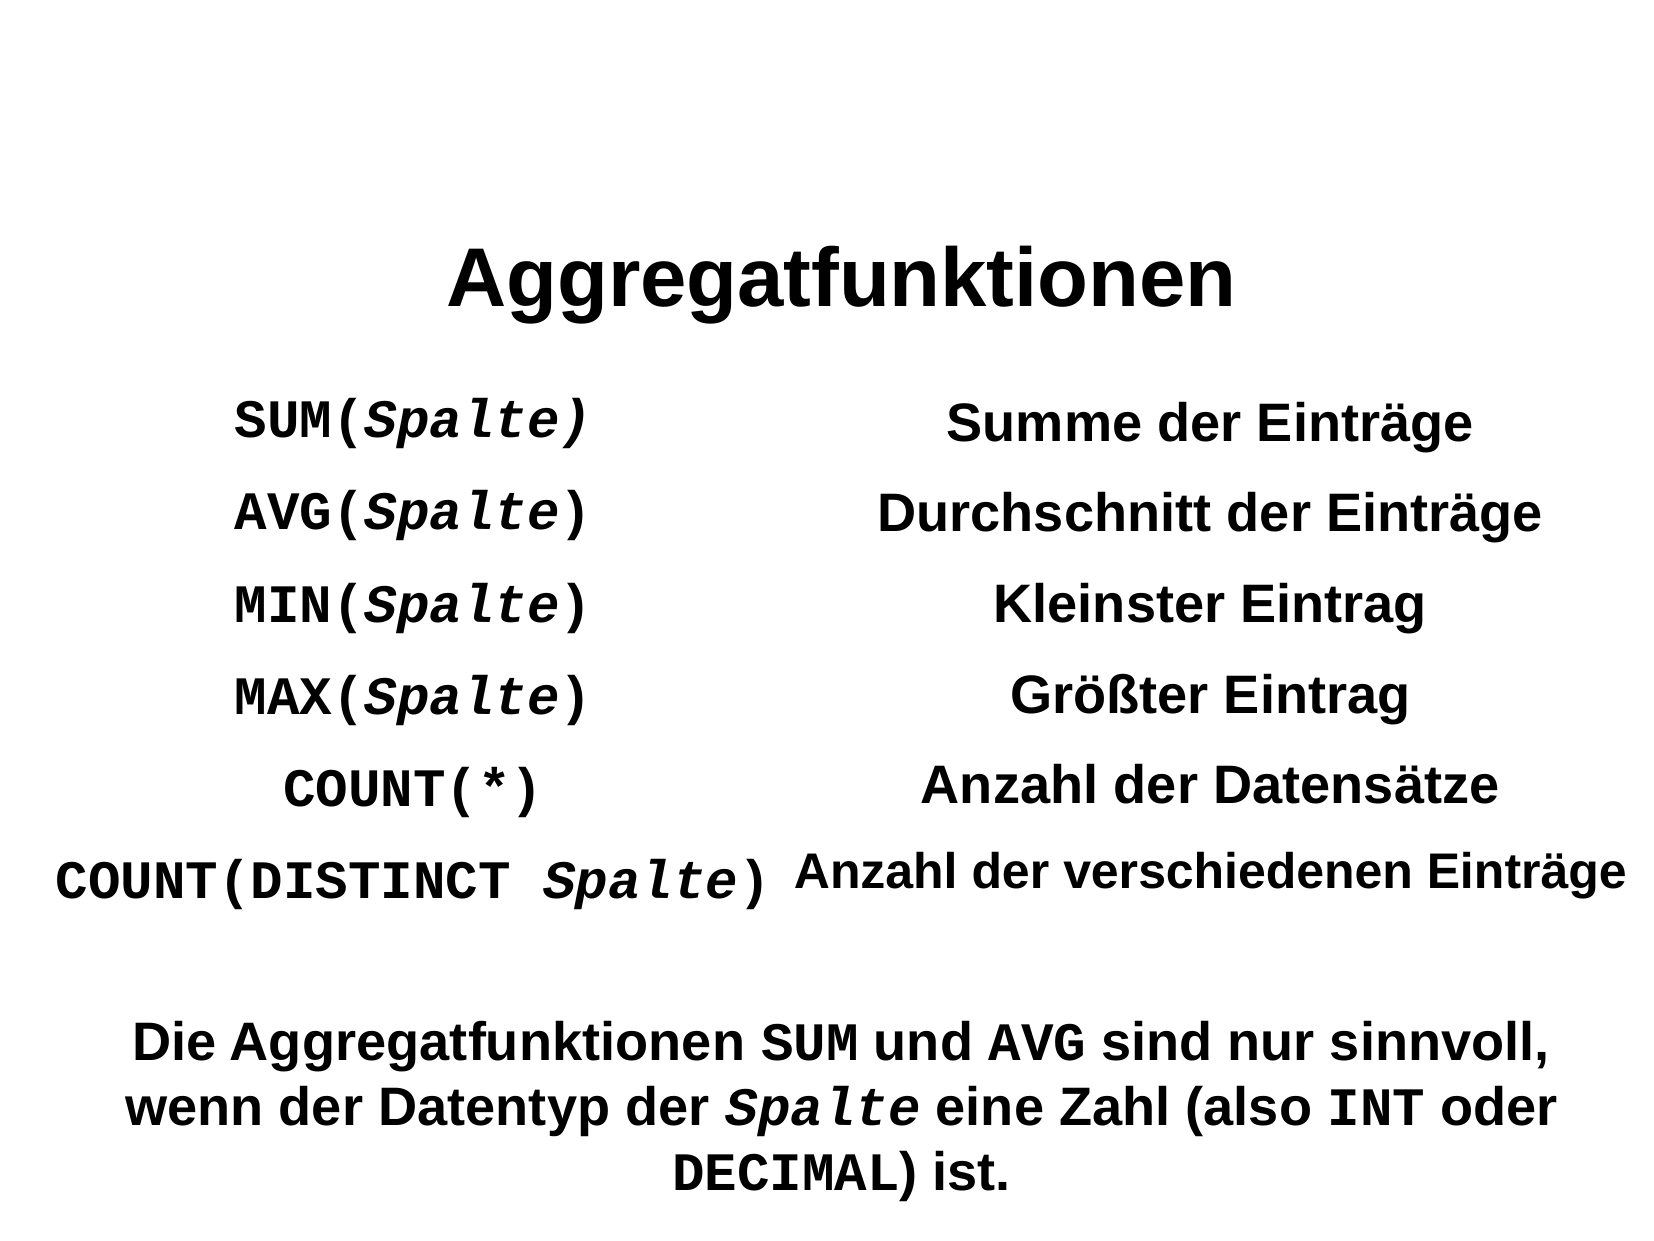

Aggregatfunktionen
SUM(Spalte)
AVG(Spalte)
MIN(Spalte)
MAX(Spalte)
COUNT(*)
COUNT(DISTINCT Spalte)
Summe der Einträge
Durchschnitt der Einträge
Kleinster Eintrag
Größter Eintrag
Anzahl der Datensätze
Anzahl der verschiedenen Einträge
Die Aggregatfunktionen SUM und AVG sind nur sinnvoll, wenn der Datentyp der Spalte eine Zahl (also INT oder DECIMAL) ist.